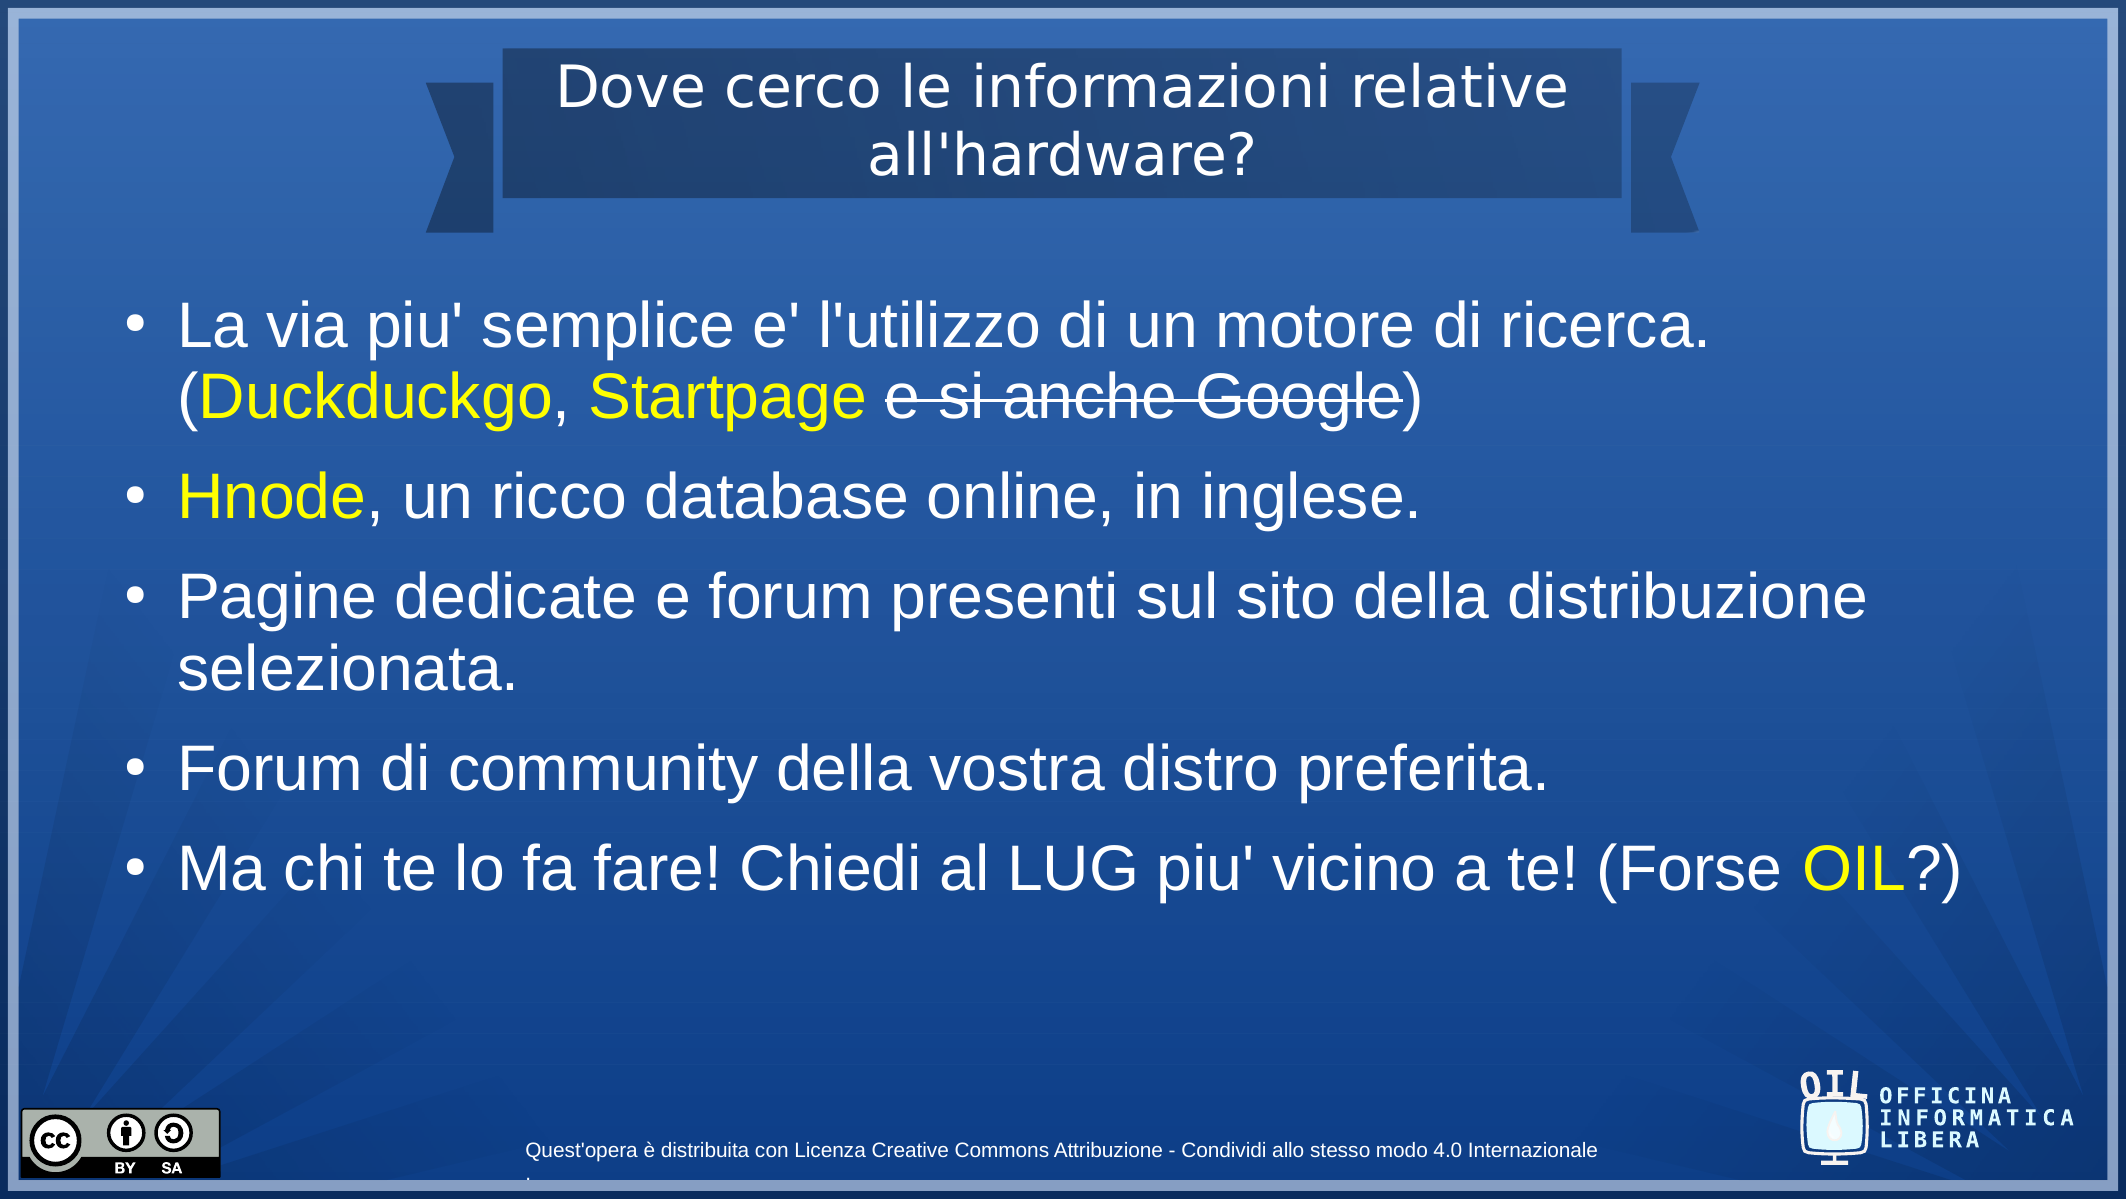

# Dove cerco le informazioni relative all'hardware?
La via piu' semplice e' l'utilizzo di un motore di ricerca. (Duckduckgo, Startpage e si anche Google)
Hnode, un ricco database online, in inglese.
Pagine dedicate e forum presenti sul sito della distribuzione selezionata.
Forum di community della vostra distro preferita.
Ma chi te lo fa fare! Chiedi al LUG piu' vicino a te! (Forse OIL?)
Quest'opera è distribuita con Licenza Creative Commons Attribuzione - Condividi allo stesso modo 4.0 Internazionale.